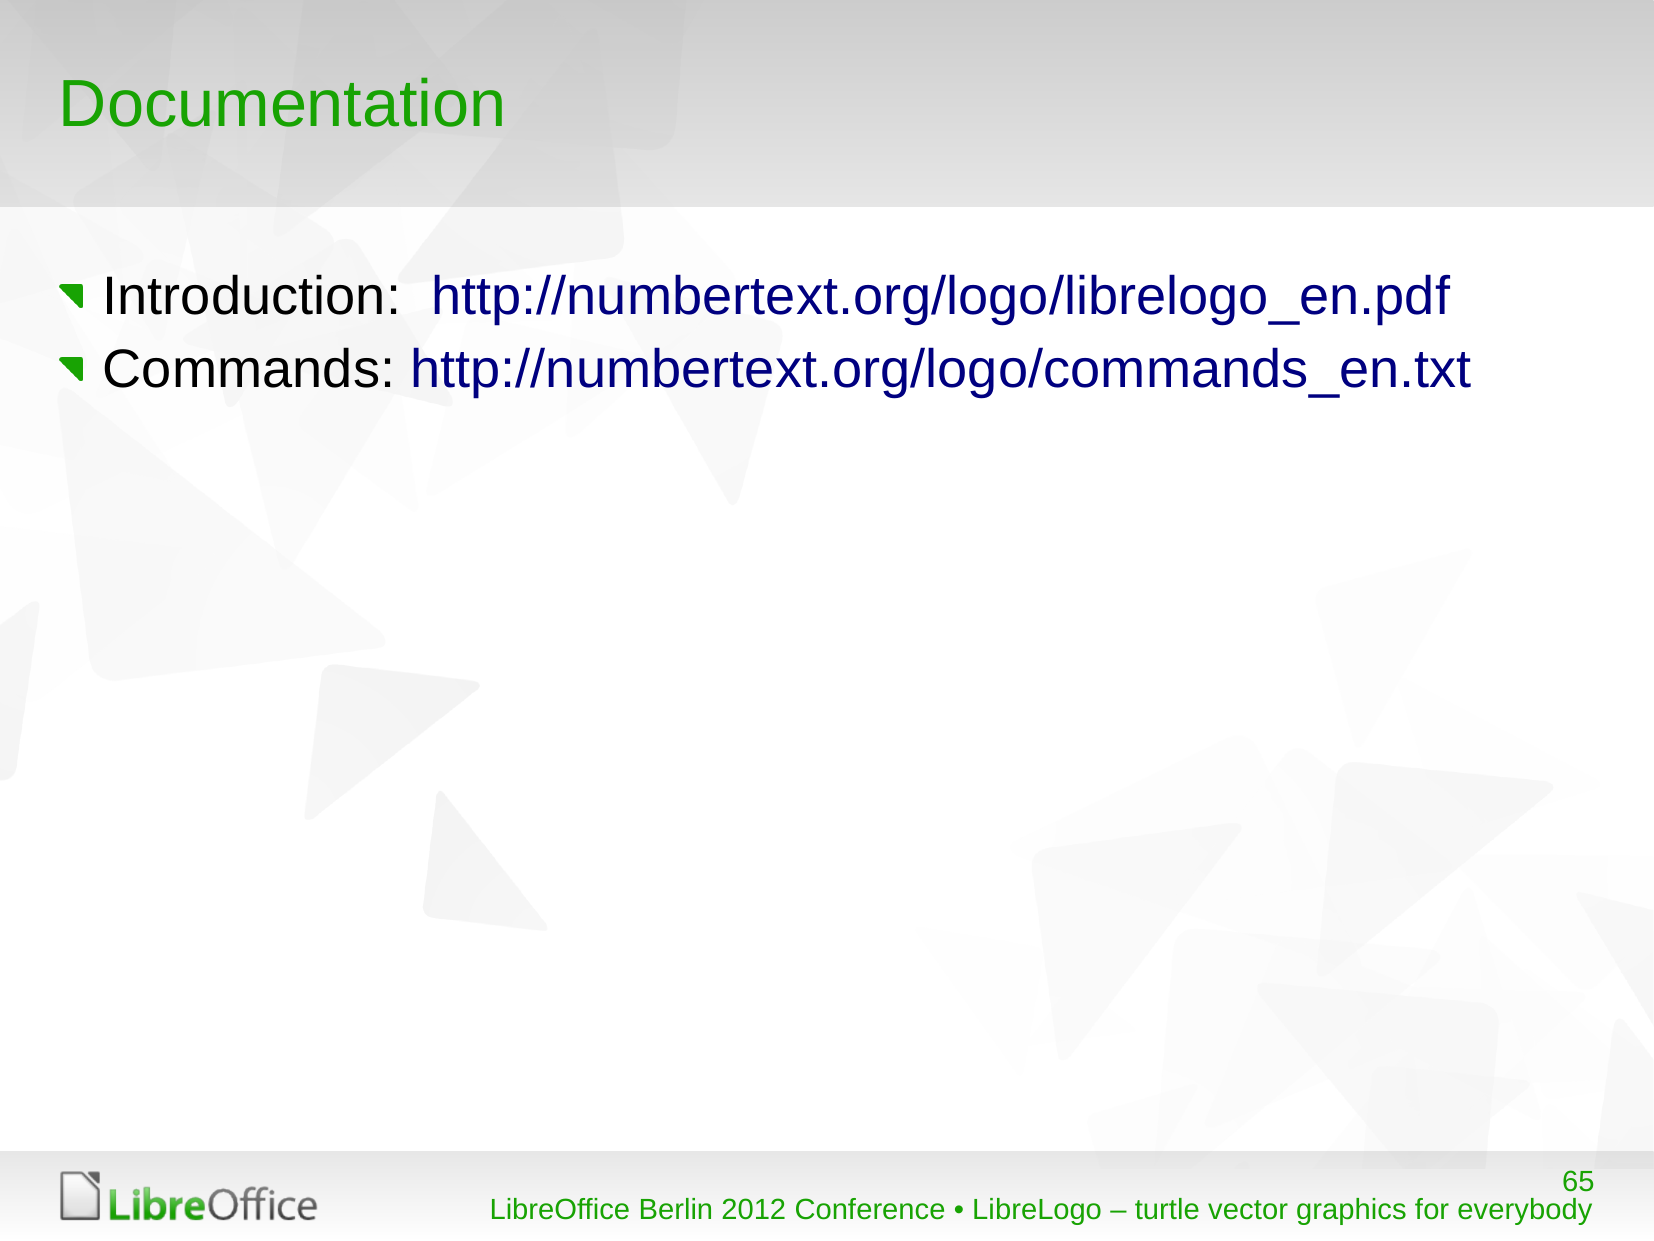

# Documentation
Introduction: http://numbertext.org/logo/librelogo_en.pdf
Commands: http://numbertext.org/logo/commands_en.txt
65
LibreOffice Berlin 2012 Conference • LibreLogo – turtle vector graphics for everybody